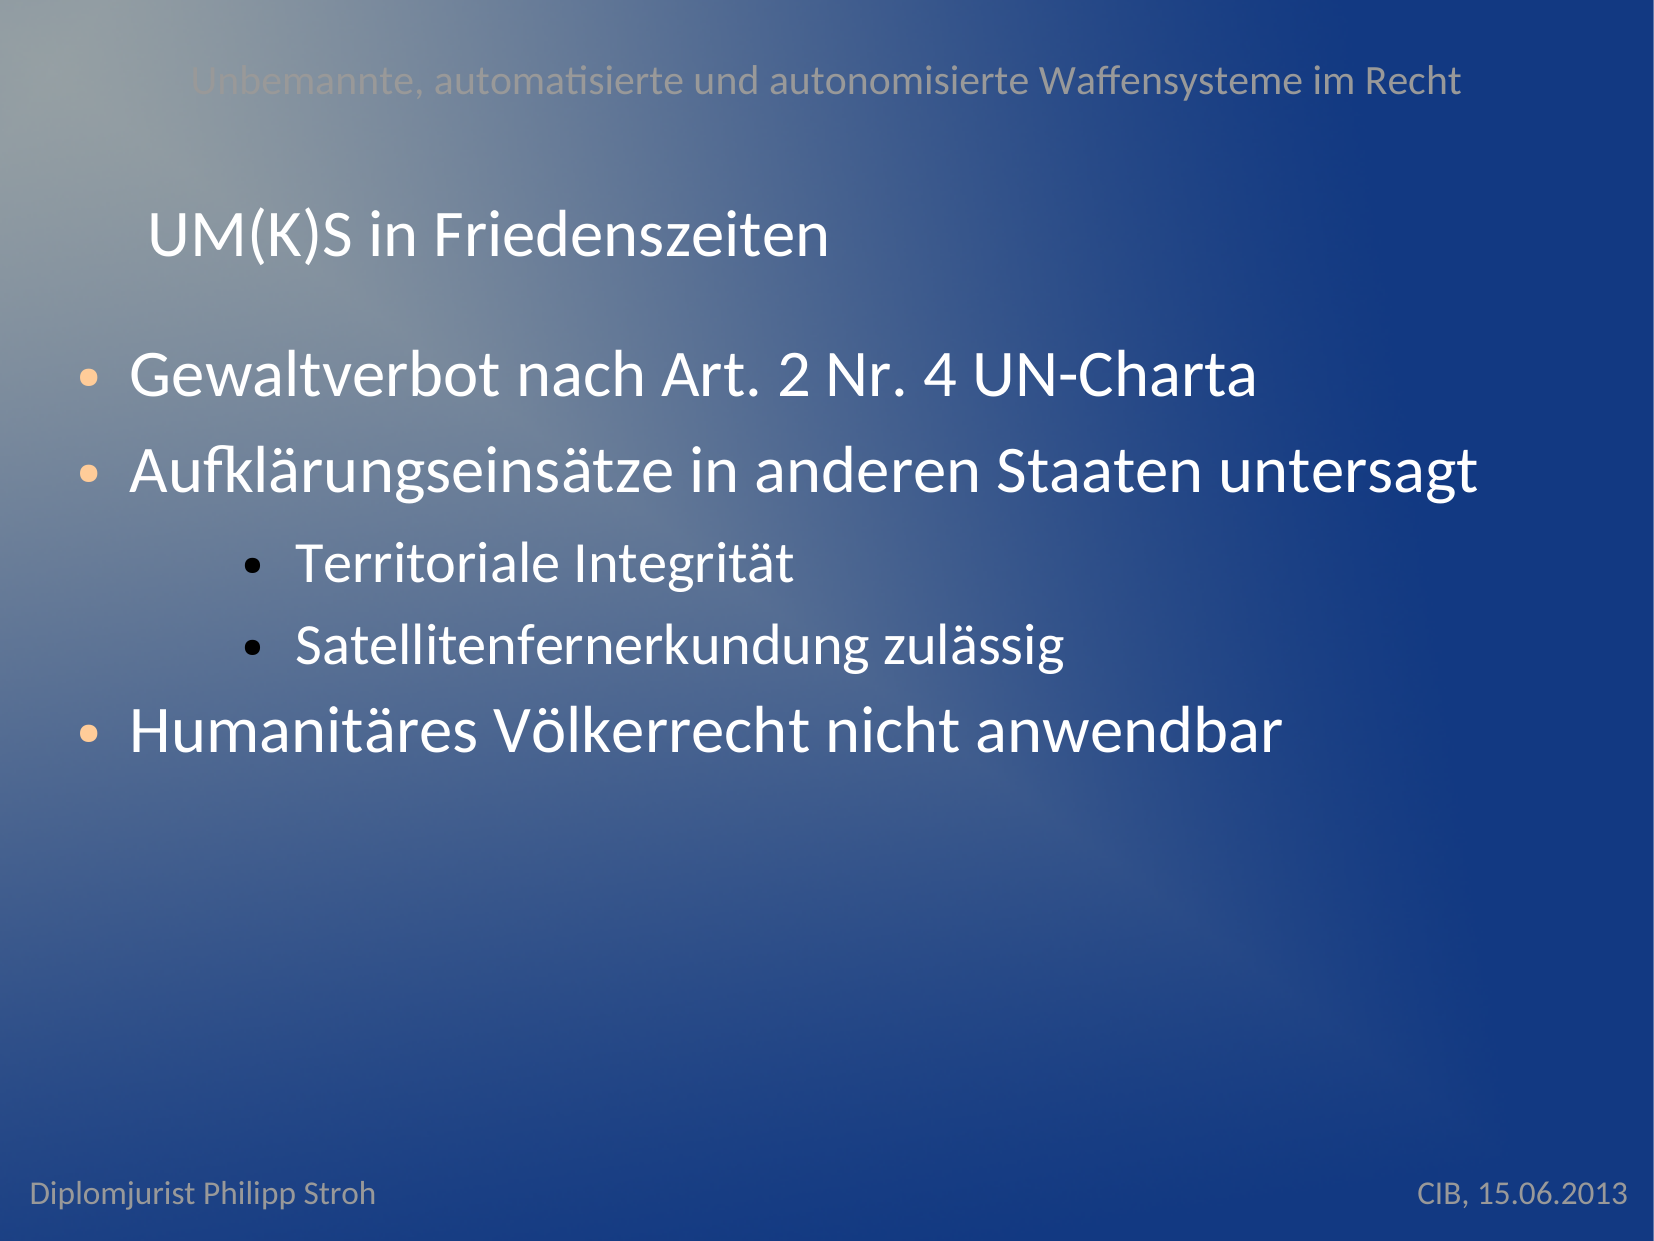

# Unbemannte, automatisierte und autonomisierte Waffensysteme im Recht
UM(K)S in Friedenszeiten
Gewaltverbot nach Art. 2 Nr. 4 UN-Charta
Aufklärungseinsätze in anderen Staaten untersagt
Territoriale Integrität
Satellitenfernerkundung zulässig
Humanitäres Völkerrecht nicht anwendbar
Diplomjurist Philipp Stroh
CIB, 15.06.2013